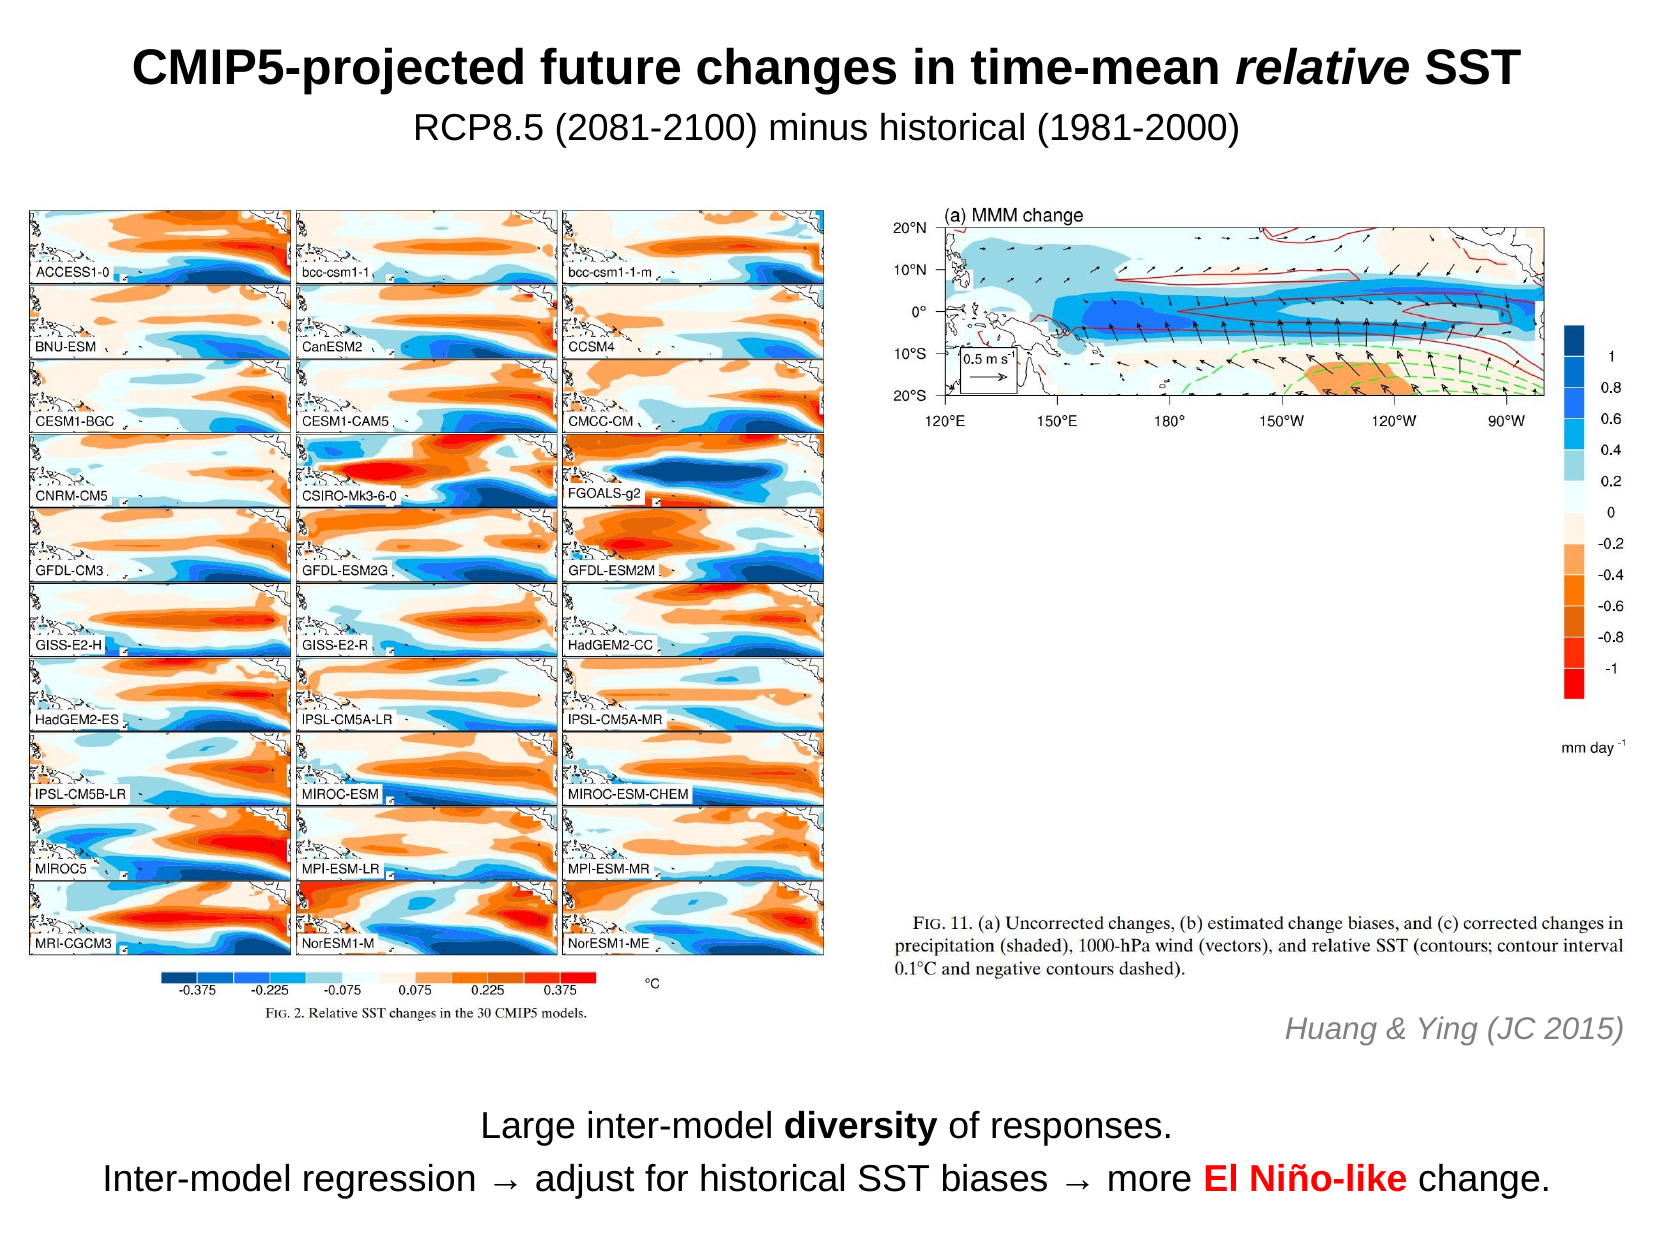

CMIP5-projected future changes in time-mean relative SST
RCP8.5 (2081-2100) minus historical (1981-2000)
Huang & Ying (JC 2015)
Large inter-model diversity of responses.
Inter-model regression → adjust for historical SST biases → more El Niño-like change.